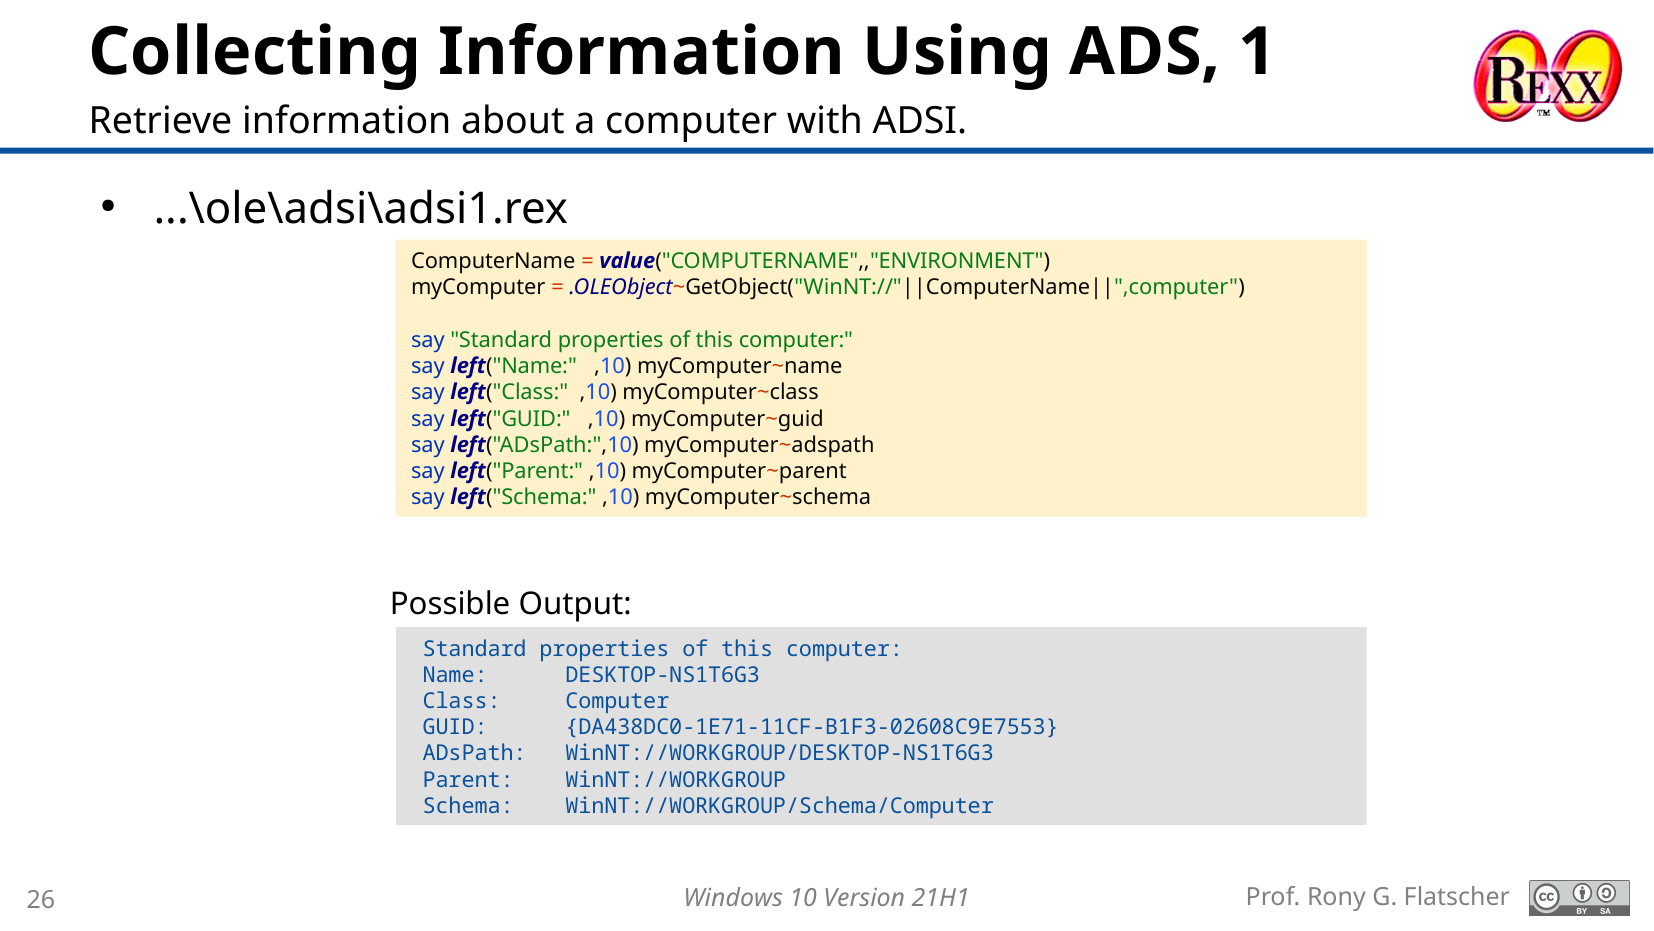

# Collecting Information Using ADS, 1 Retrieve information about a computer with ADSI.
...\ole\adsi\adsi1.rex
ComputerName = value("COMPUTERNAME",,"ENVIRONMENT")
myComputer = .OLEObject~GetObject("WinNT://"||ComputerName||",computer")
say "Standard properties of this computer:"
say left("Name:" ,10) myComputer~name
say left("Class:" ,10) myComputer~class
say left("GUID:" ,10) myComputer~guid
say left("ADsPath:",10) myComputer~adspath
say left("Parent:" ,10) myComputer~parent
say left("Schema:" ,10) myComputer~schema
Possible Output:
Standard properties of this computer:
Name: DESKTOP-NS1T6G3
Class: Computer
GUID: {DA438DC0-1E71-11CF-B1F3-02608C9E7553}
ADsPath: WinNT://WORKGROUP/DESKTOP-NS1T6G3
Parent: WinNT://WORKGROUP
Schema: WinNT://WORKGROUP/Schema/Computer
Windows 10 Version 21H1